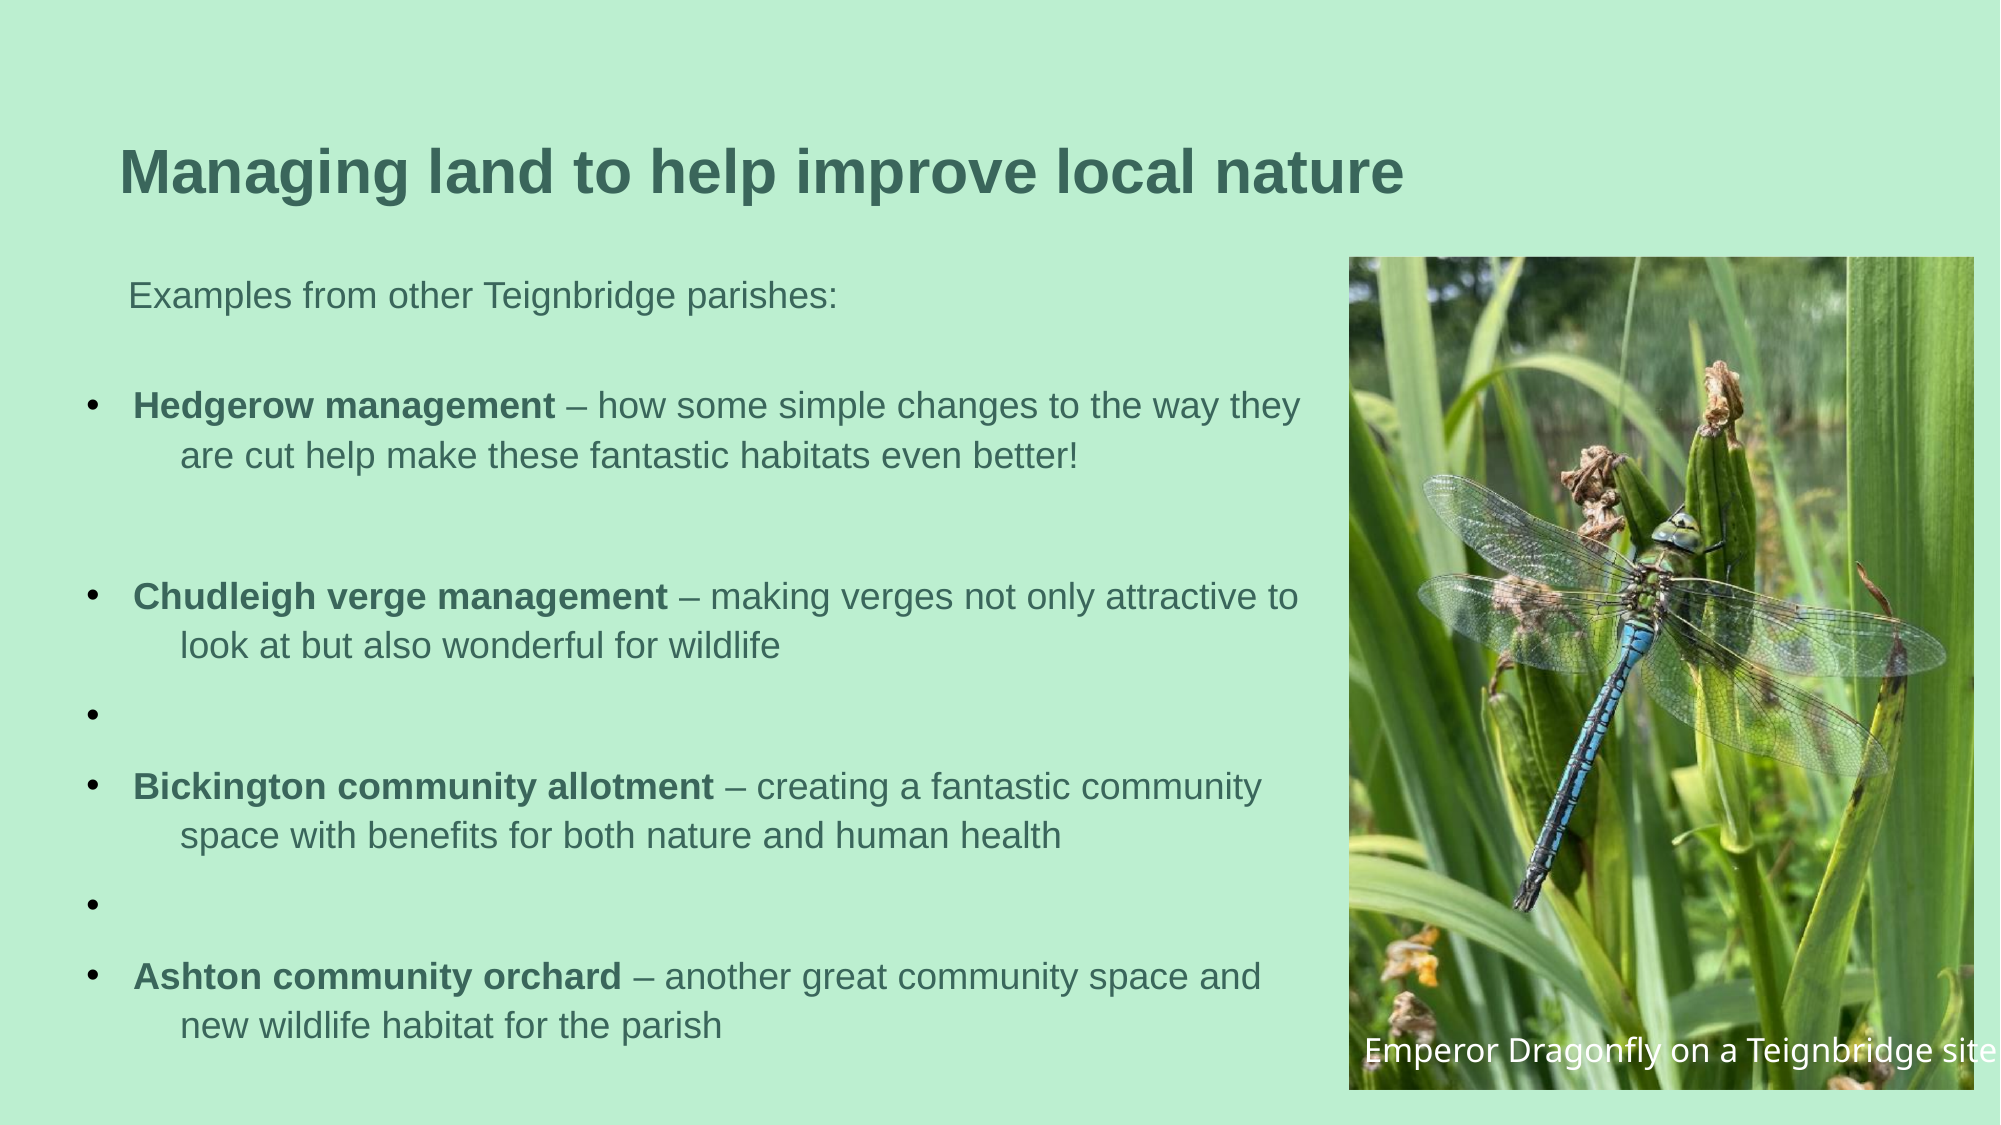

# Managing land to help improve local nature
Examples from other Teignbridge parishes:
Hedgerow management – how some simple changes to the way they are cut help make these fantastic habitats even better!
Chudleigh verge management – making verges not only attractive to look at but also wonderful for wildlife
Bickington community allotment – creating a fantastic community space with benefits for both nature and human health
Ashton community orchard – another great community space and new wildlife habitat for the parish
Emperor Dragonfly on a Teignbridge site